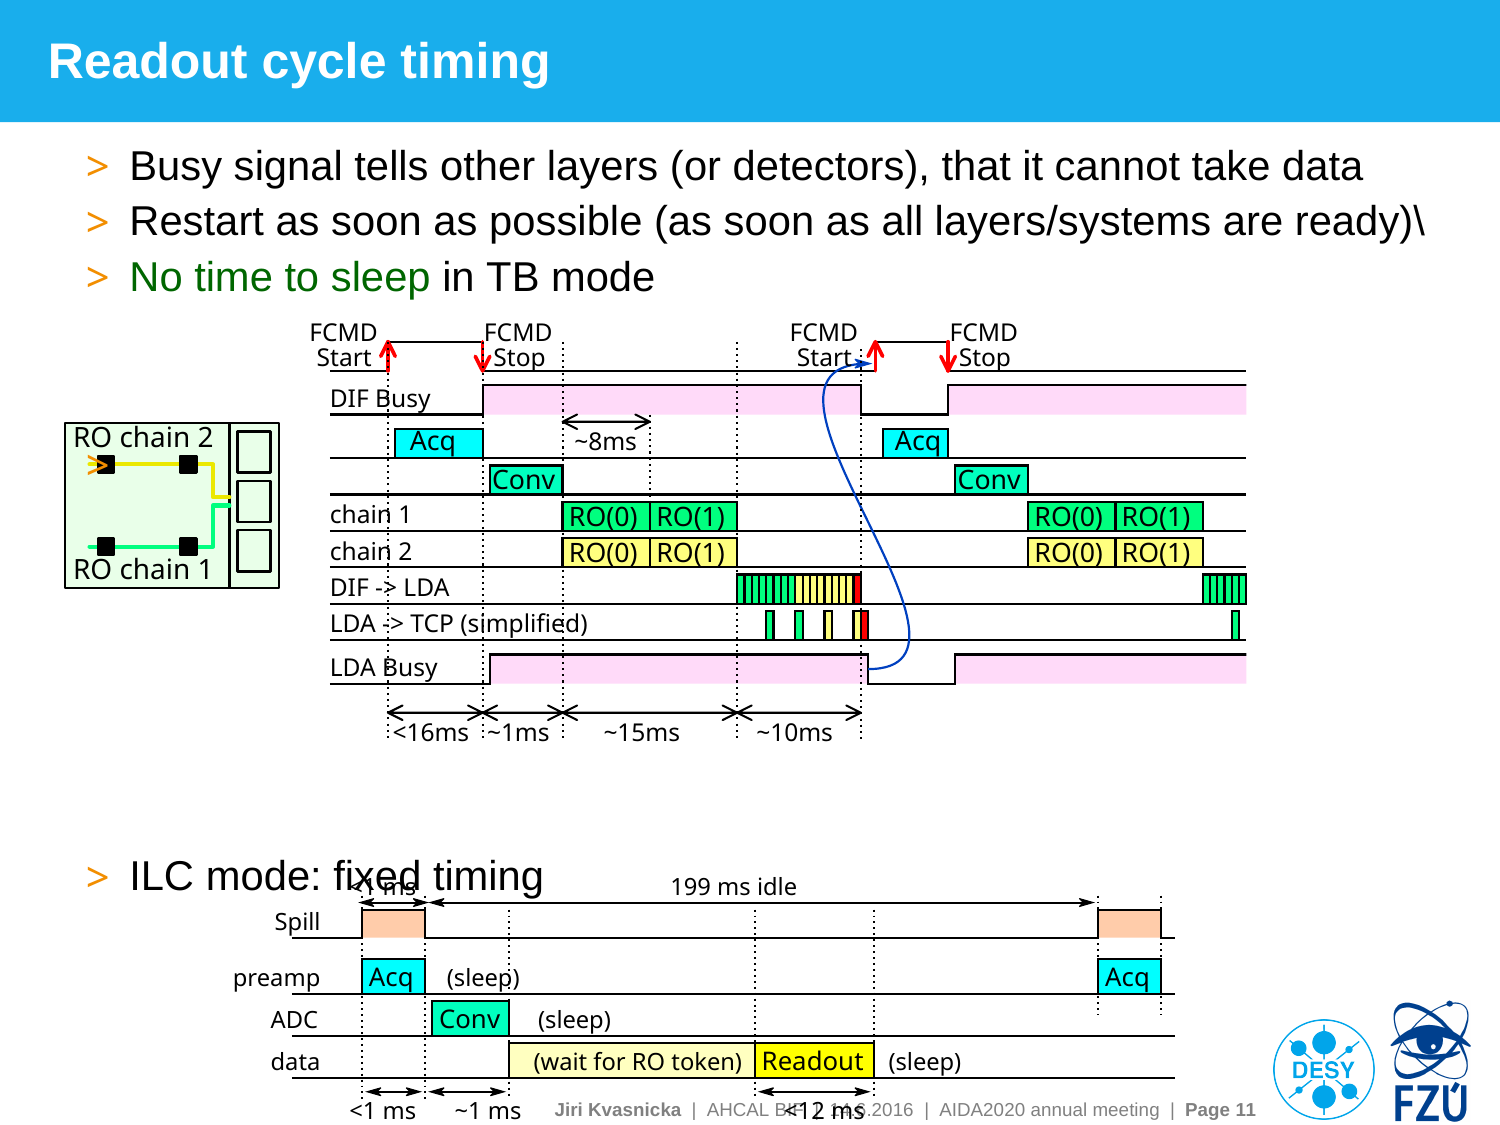

# Readout cycle timing
Busy signal tells other layers (or detectors), that it cannot take data
Restart as soon as possible (as soon as all layers/systems are ready)\
No time to sleep in TB mode
ILC mode: fixed timing